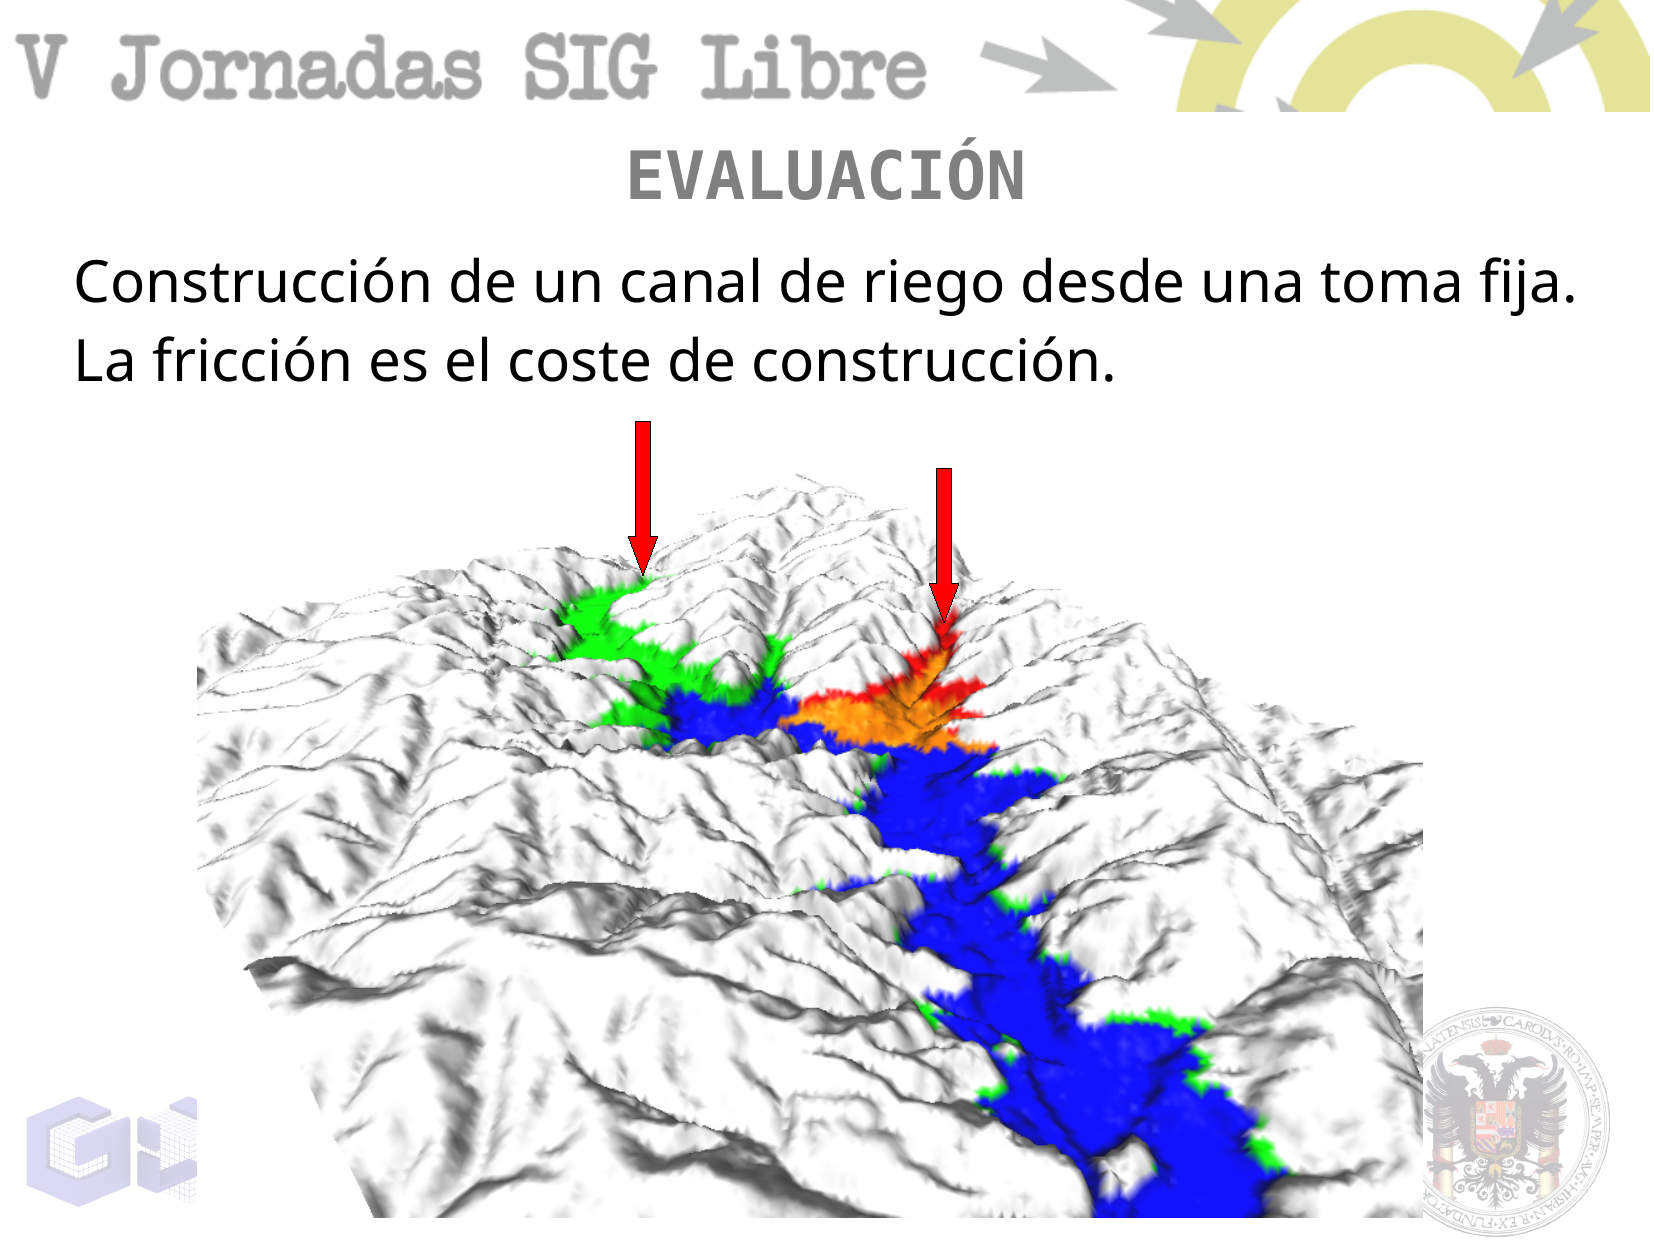

EVALUACIÓN
Construcción de un canal de riego desde una toma fija. La fricción es el coste de construcción.